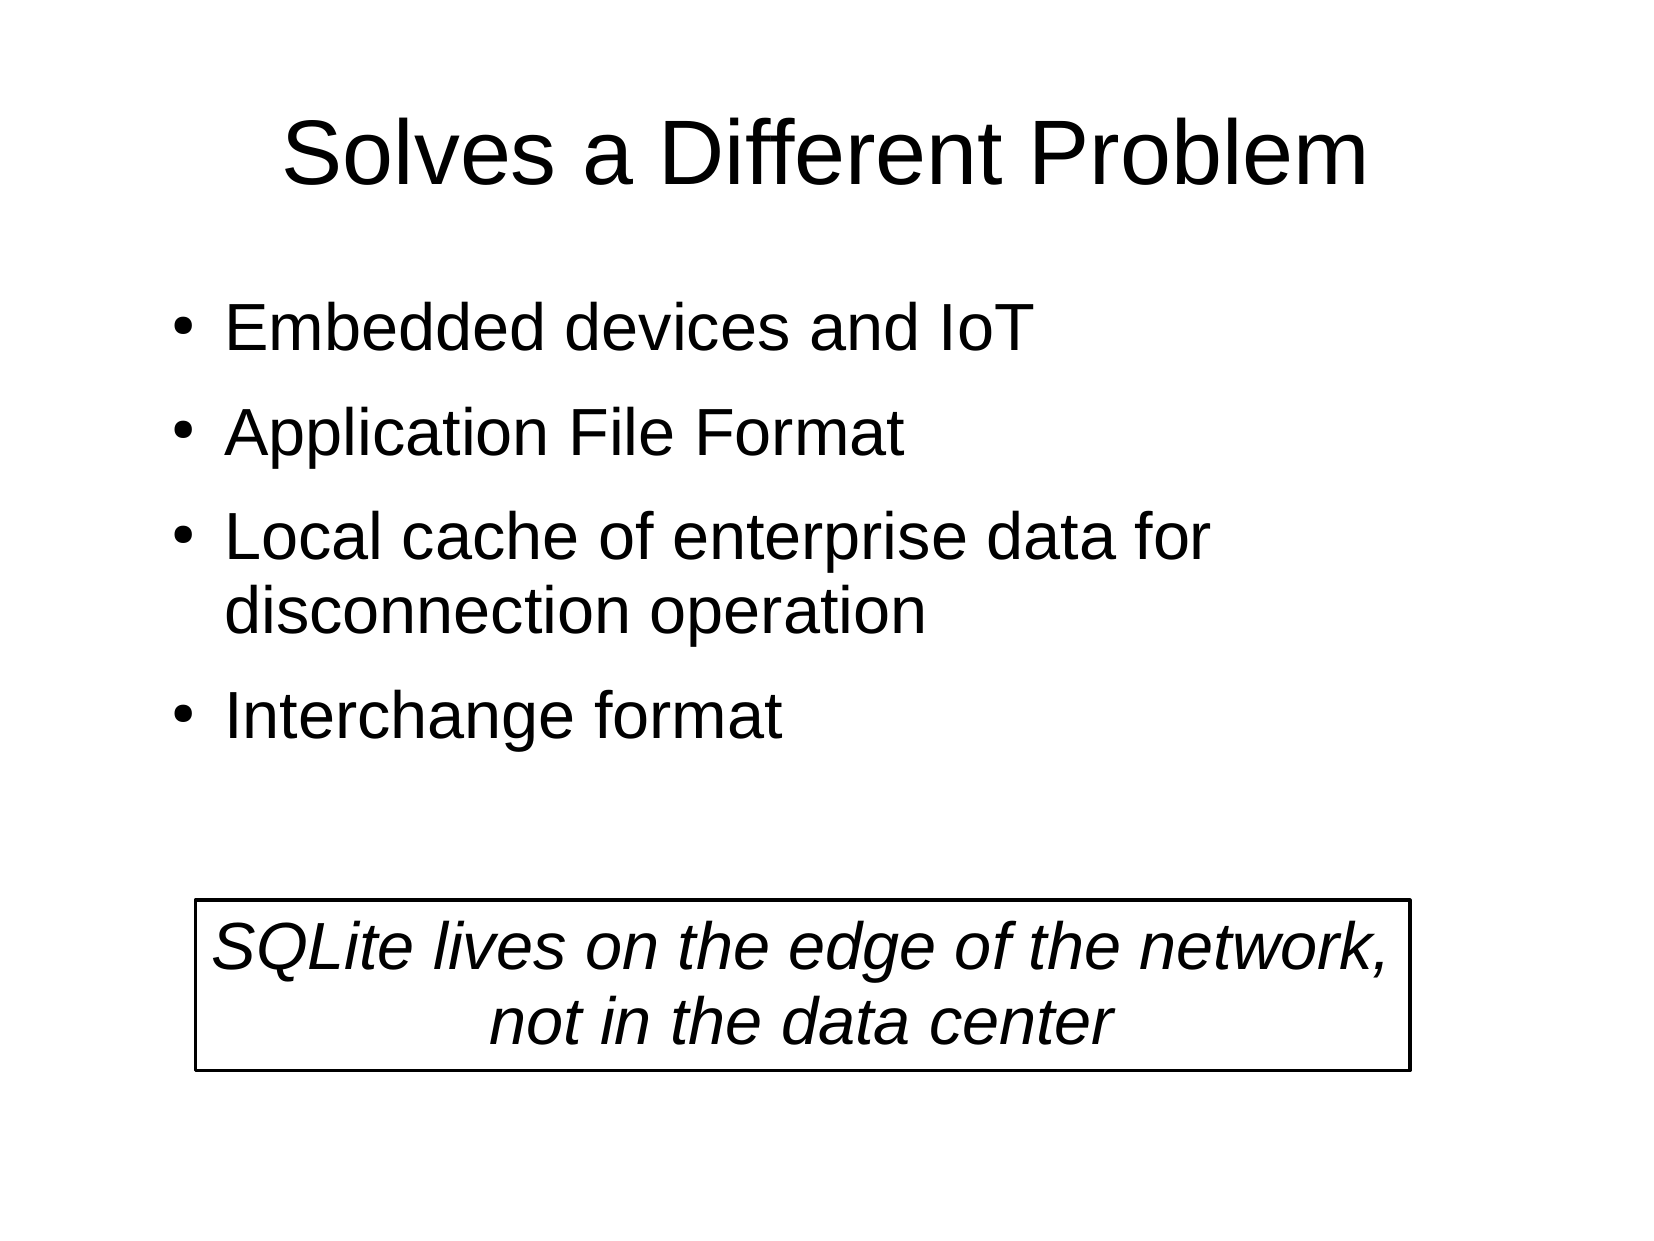

# Solves a Different Problem
Embedded devices and IoT
Application File Format
Local cache of enterprise data for disconnection operation
Interchange format
SQLite lives on the edge of the network,
not in the data center